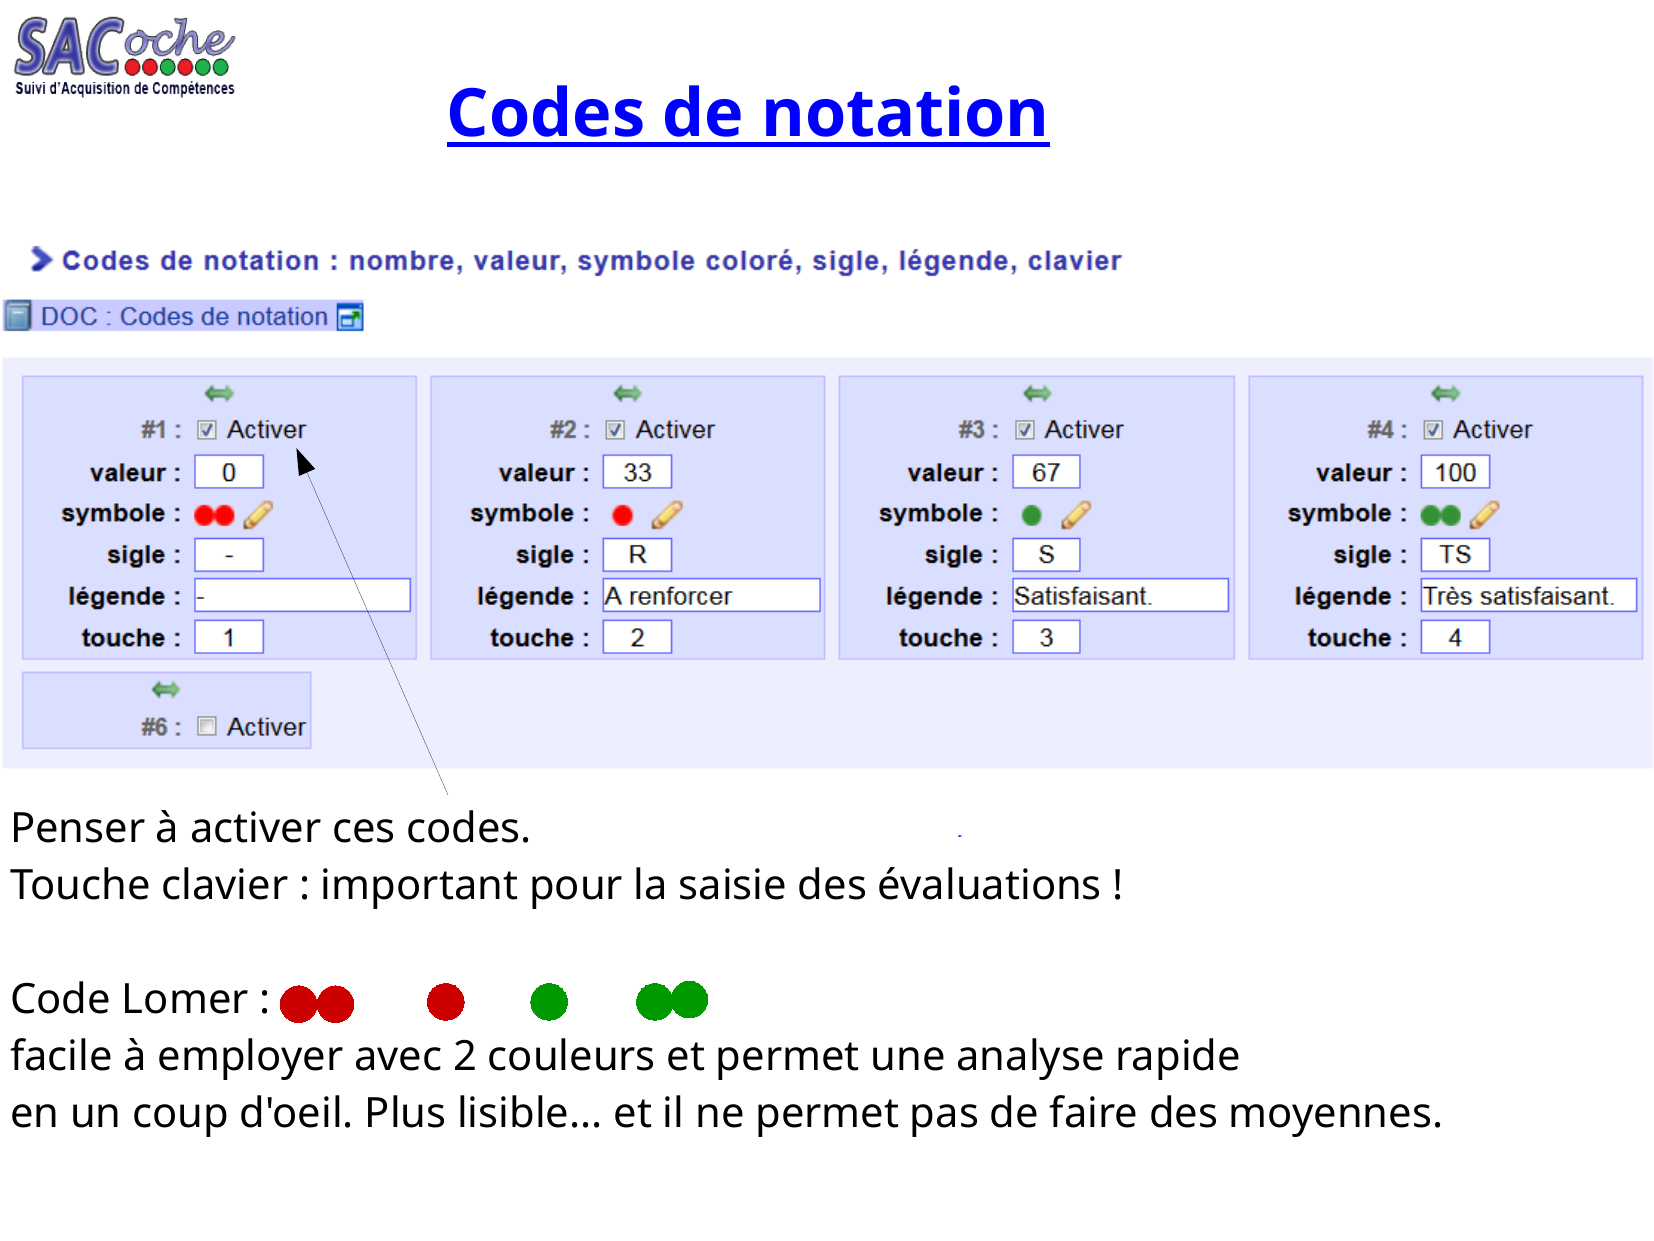

# Codes de notation
Penser à activer ces codes.
Touche clavier : important pour la saisie des évaluations !
Code Lomer :
facile à employer avec 2 couleurs et permet une analyse rapide
en un coup d'oeil. Plus lisible... et il ne permet pas de faire des moyennes.